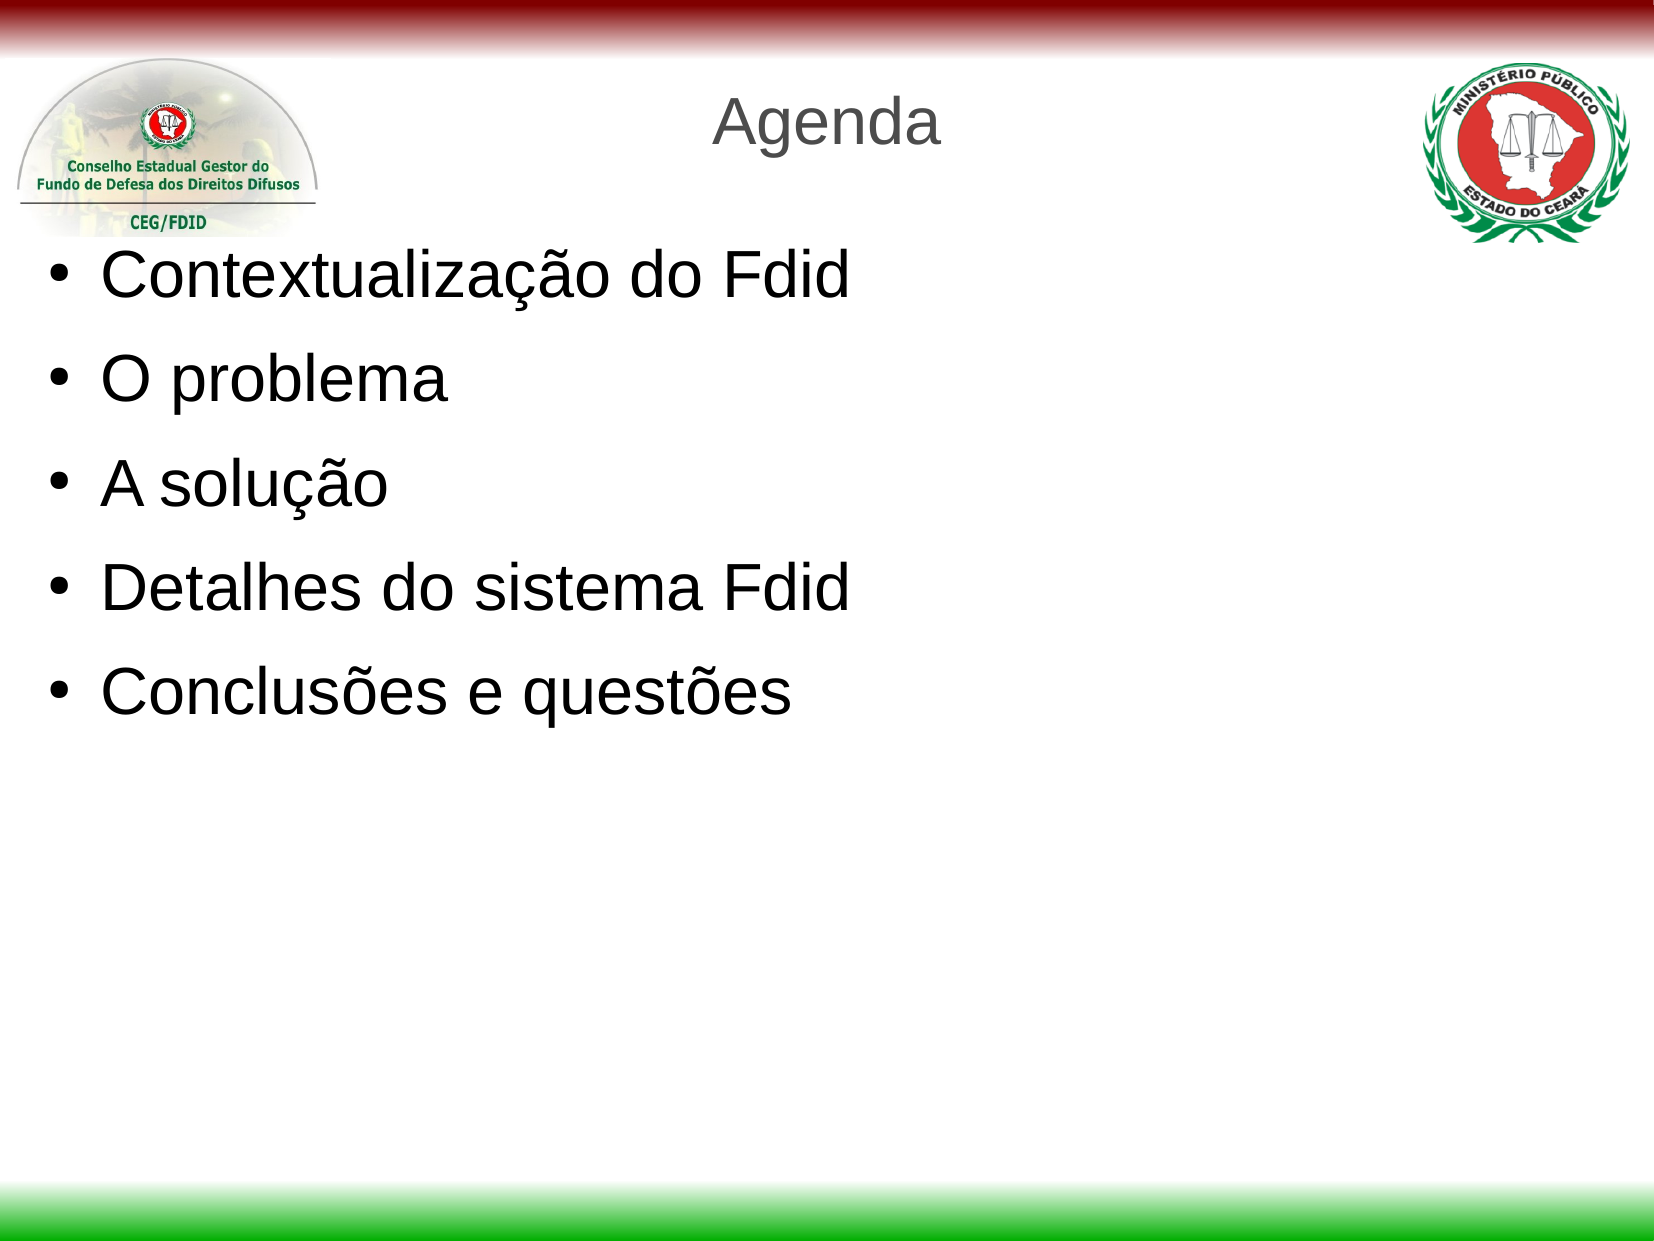

# Agenda
Contextualização do Fdid
O problema
A solução
Detalhes do sistema Fdid
Conclusões e questões